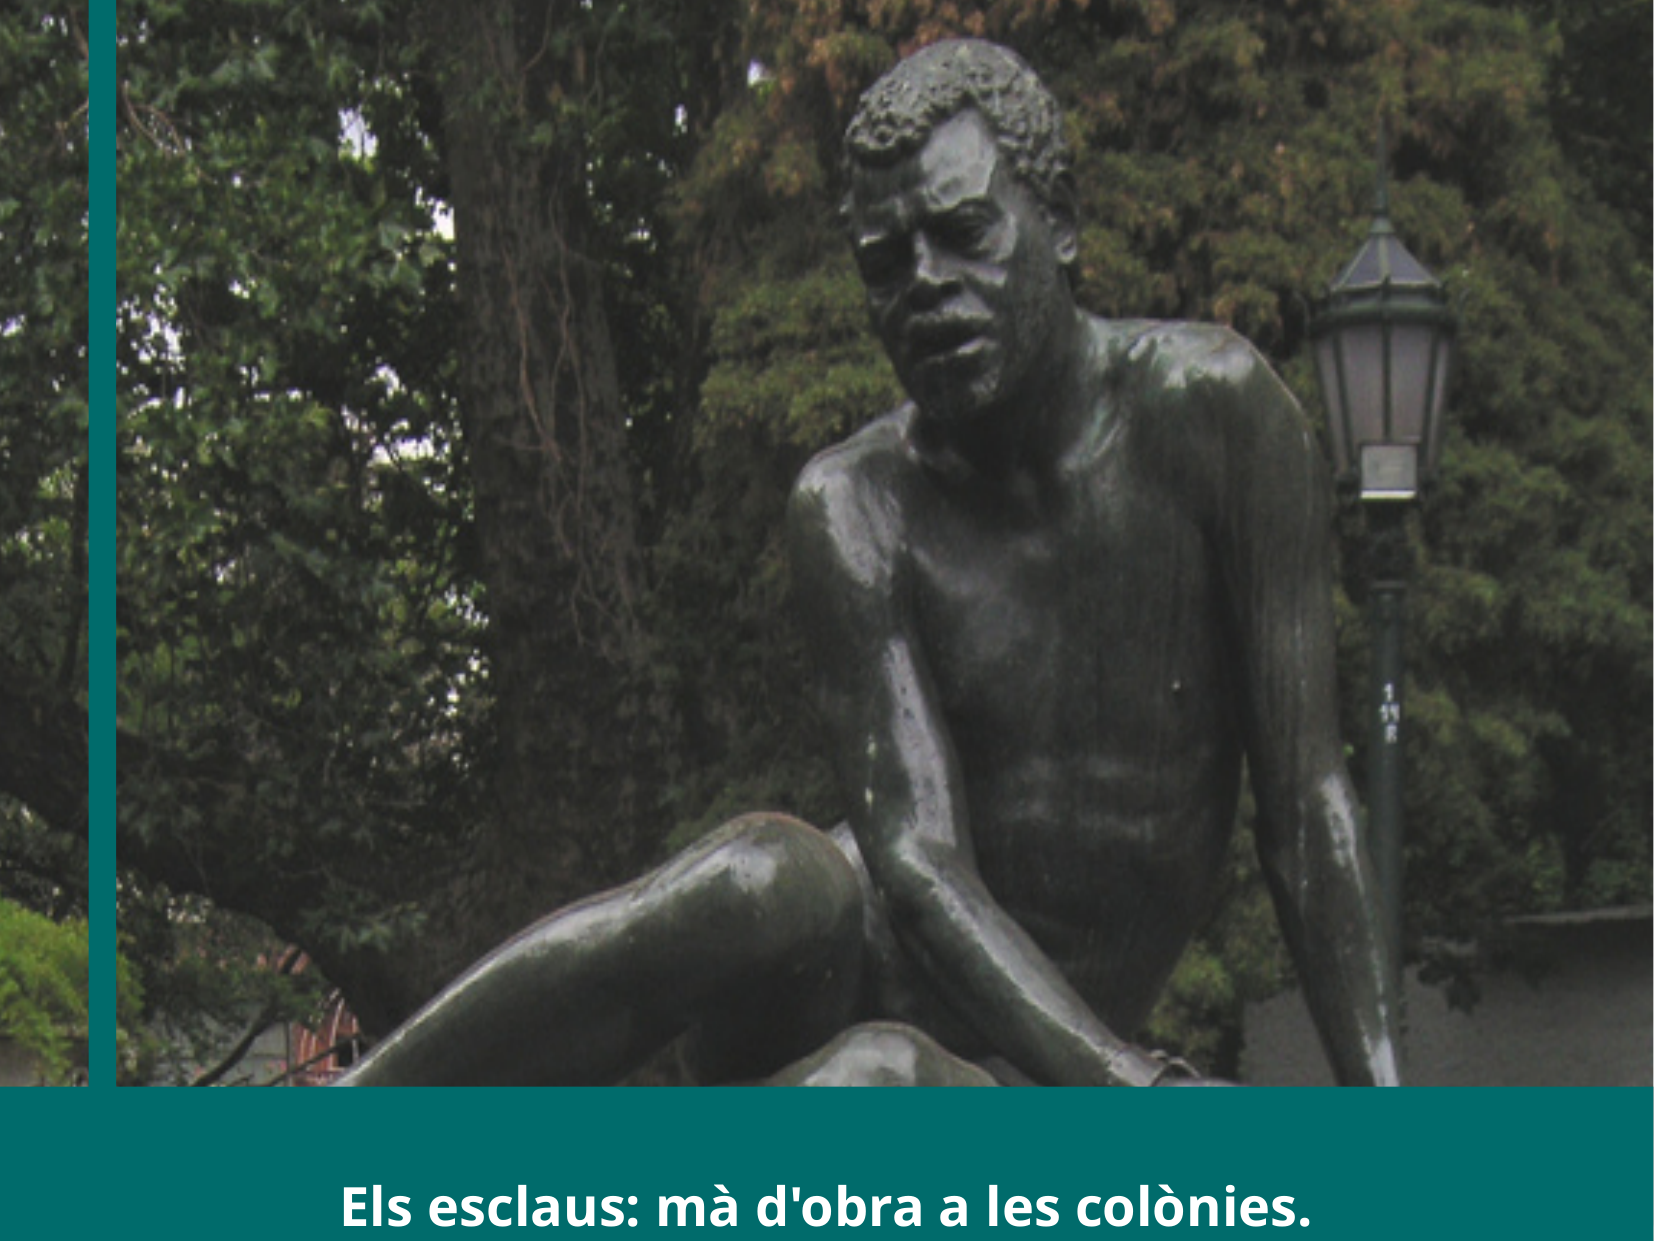

Els esclaus: mà d'obra a les colònies.